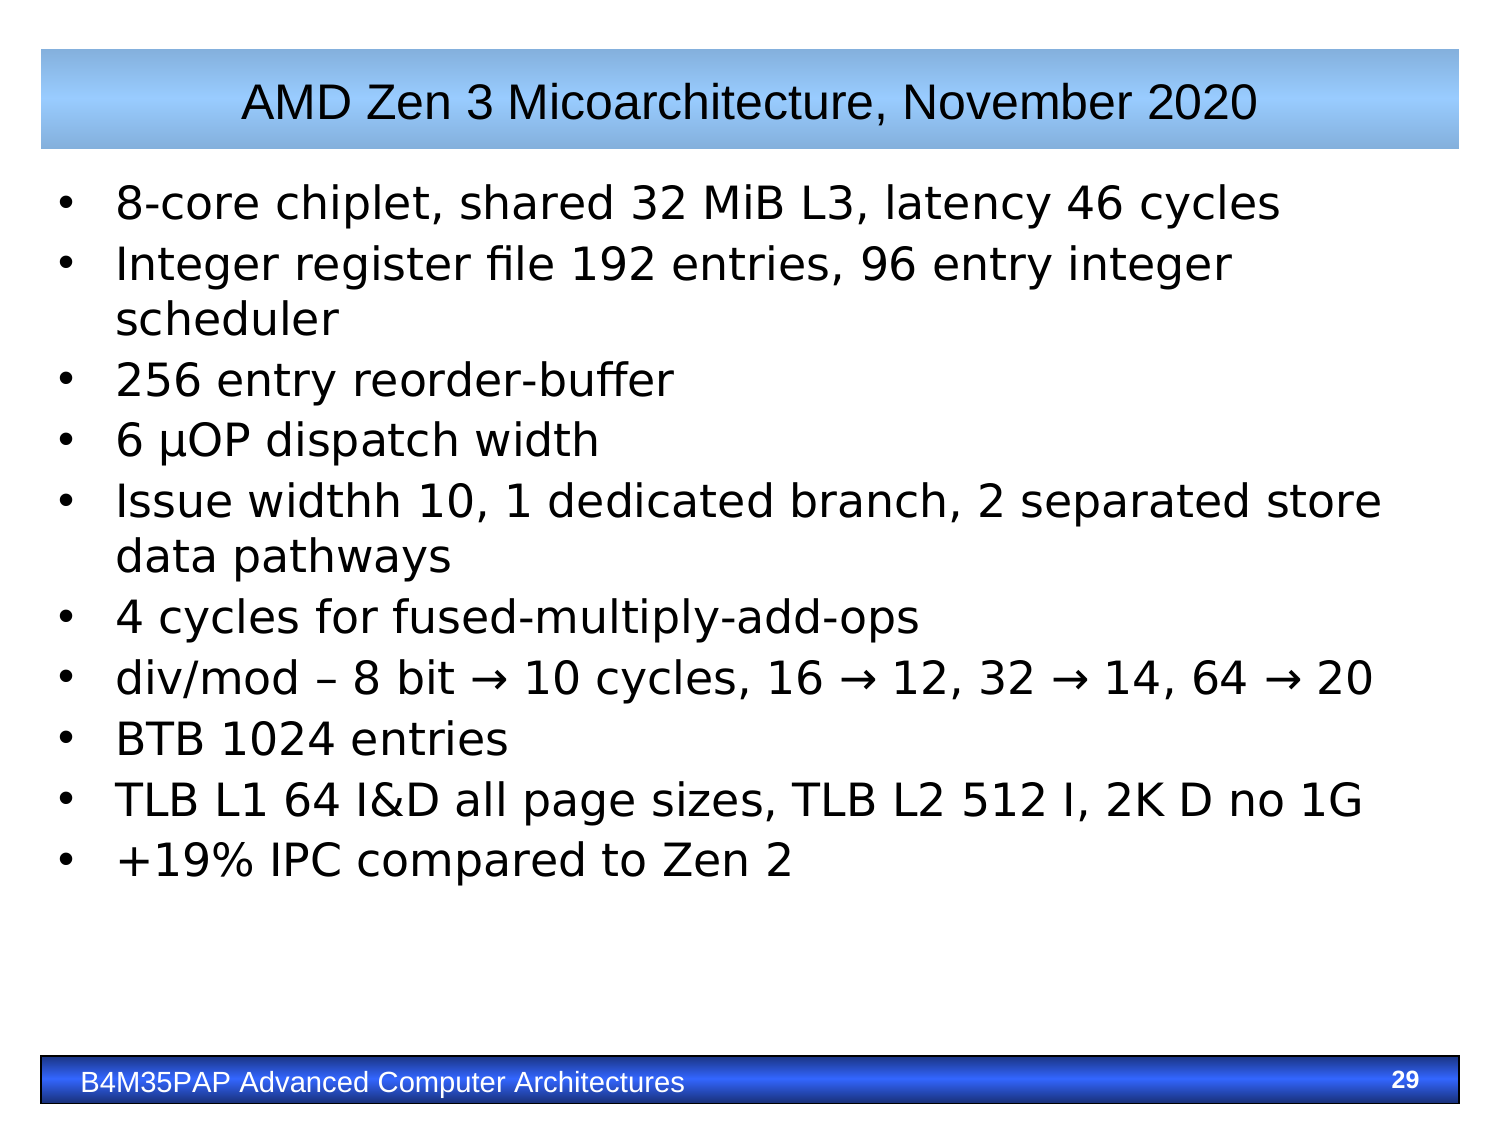

# AMD Zen 3 Micoarchitecture, November 2020
8-core chiplet, shared 32 MiB L3, latency 46 cycles
Integer register file 192 entries, 96 entry integer scheduler
256 entry reorder-buffer
6 µOP dispatch width
Issue widthh 10, 1 dedicated branch, 2 separated store data pathways
4 cycles for fused-multiply-add-ops
div/mod – 8 bit → 10 cycles, 16 → 12, 32 → 14, 64 → 20
BTB 1024 entries
TLB L1 64 I&D all page sizes, TLB L2 512 I, 2K D no 1G
+19% IPC compared to Zen 2